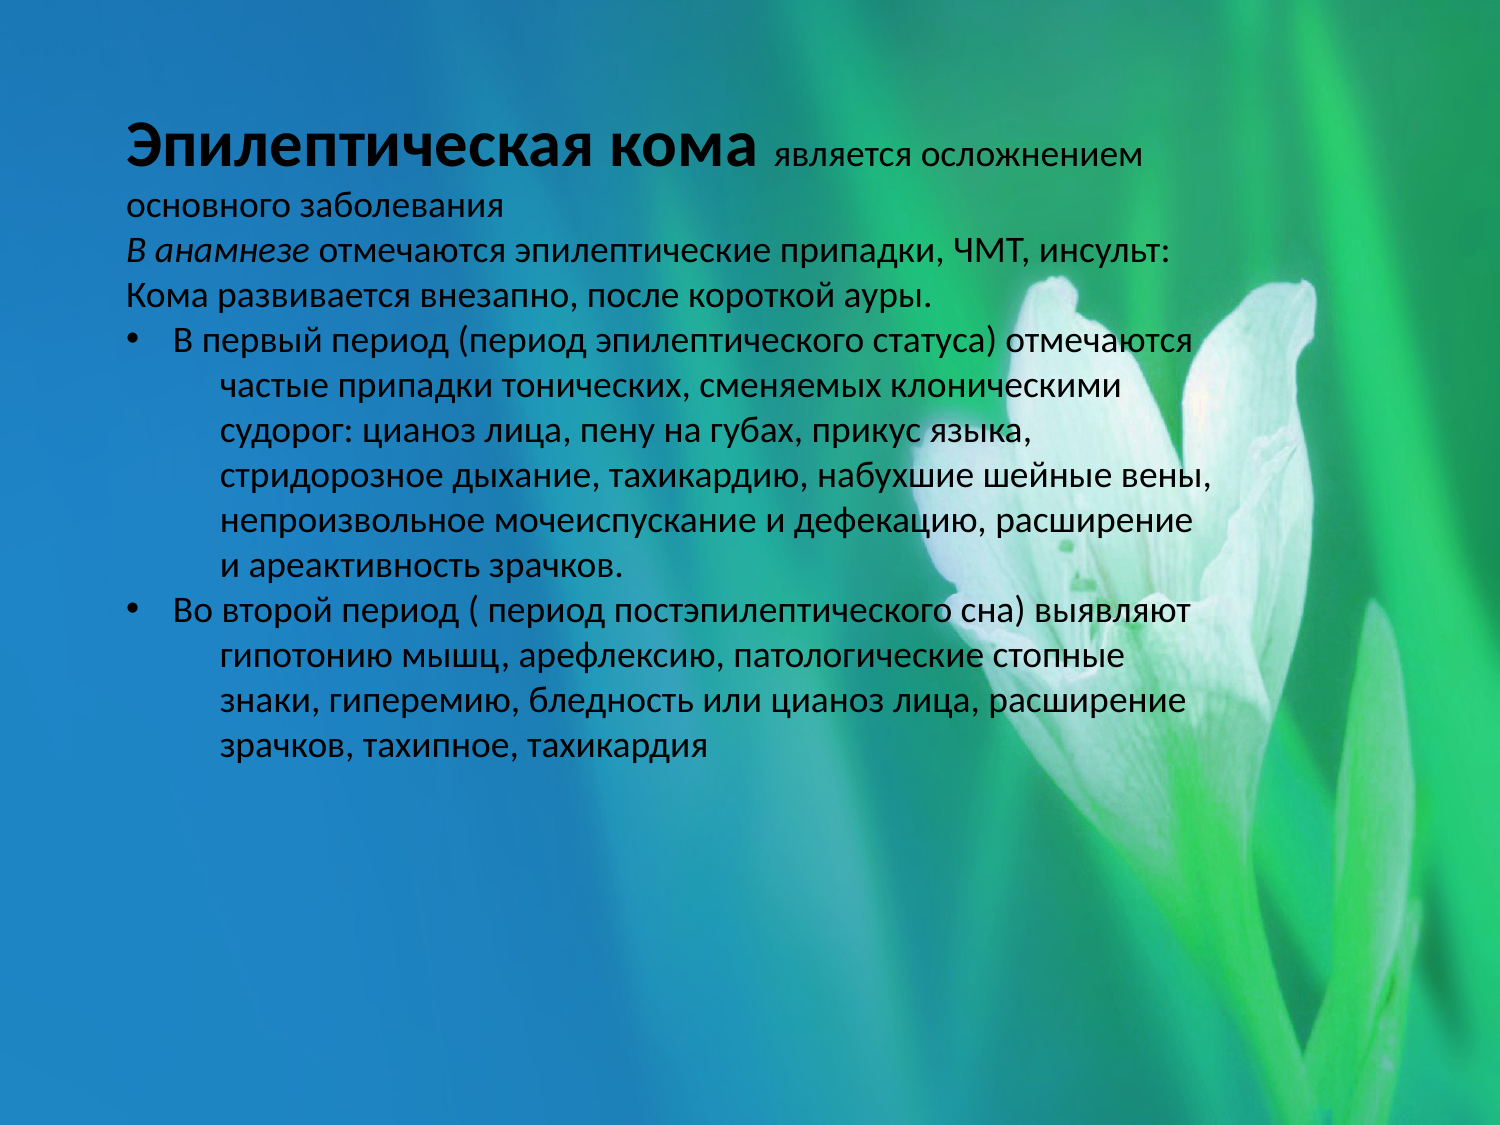

Эпилептическая кома является осложнением основного заболевания
В анамнезе отмечаются эпилептические припадки, ЧМТ, инсульт:
Кома развивается внезапно, после короткой ауры.
В первый период (период эпилептического статуса) отмечаются частые припадки тонических, сменяемых клоническими судорог: цианоз лица, пену на губах, прикус языка, стридорозное дыхание, тахикардию, набухшие шейные вены, непроизвольное мочеиспускание и дефекацию, расширение и ареактивность зрачков.
Во второй период ( период постэпилептического сна) выявляют гипотонию мышц, арефлексию, патологические стопные знаки, гиперемию, бледность или цианоз лица, расширение зрачков, тахипное, тахикардия